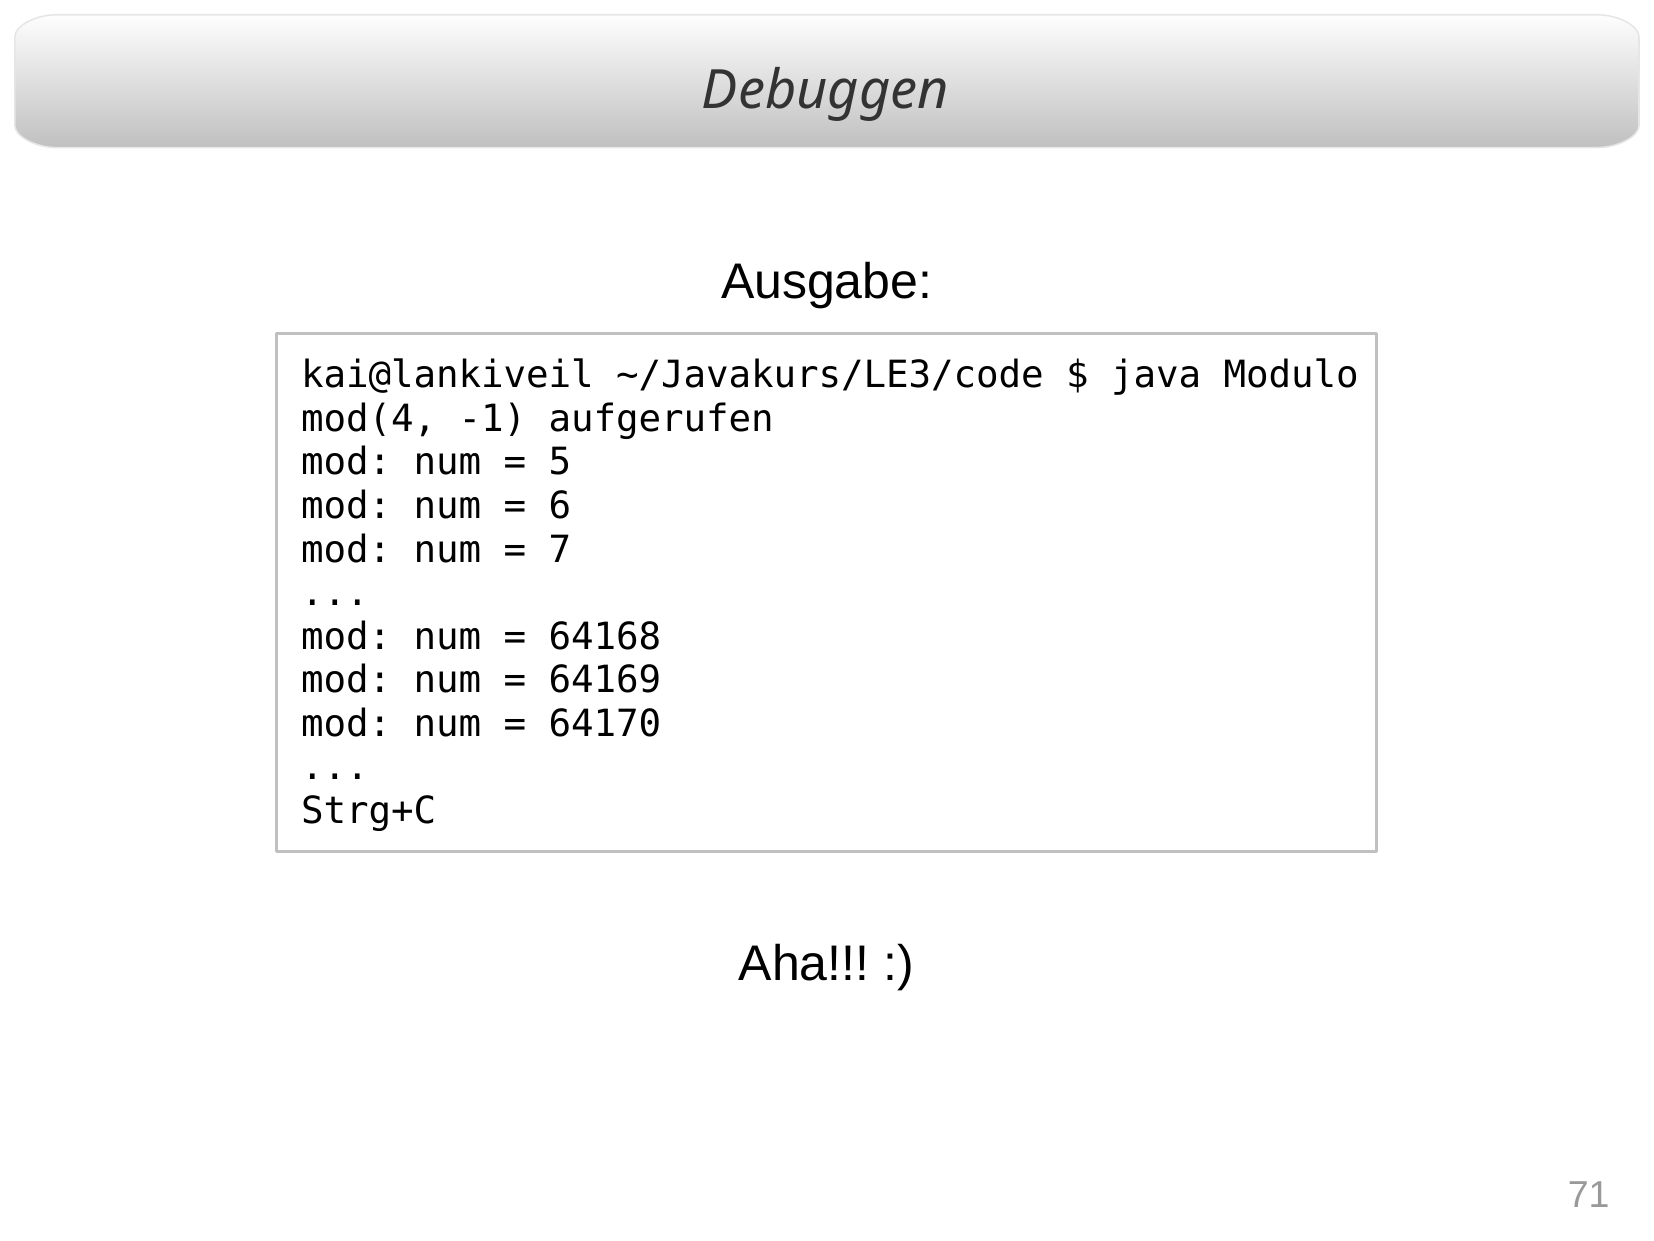

# Debuggen
Ausgabe:
kai@lankiveil ~/Javakurs/LE3/code $ java Modulo
mod(4, -1) aufgerufen
mod: num = 5
mod: num = 6
mod: num = 7
...
mod: num = 64168
mod: num = 64169
mod: num = 64170
...
Strg+C
Aha!!! :)